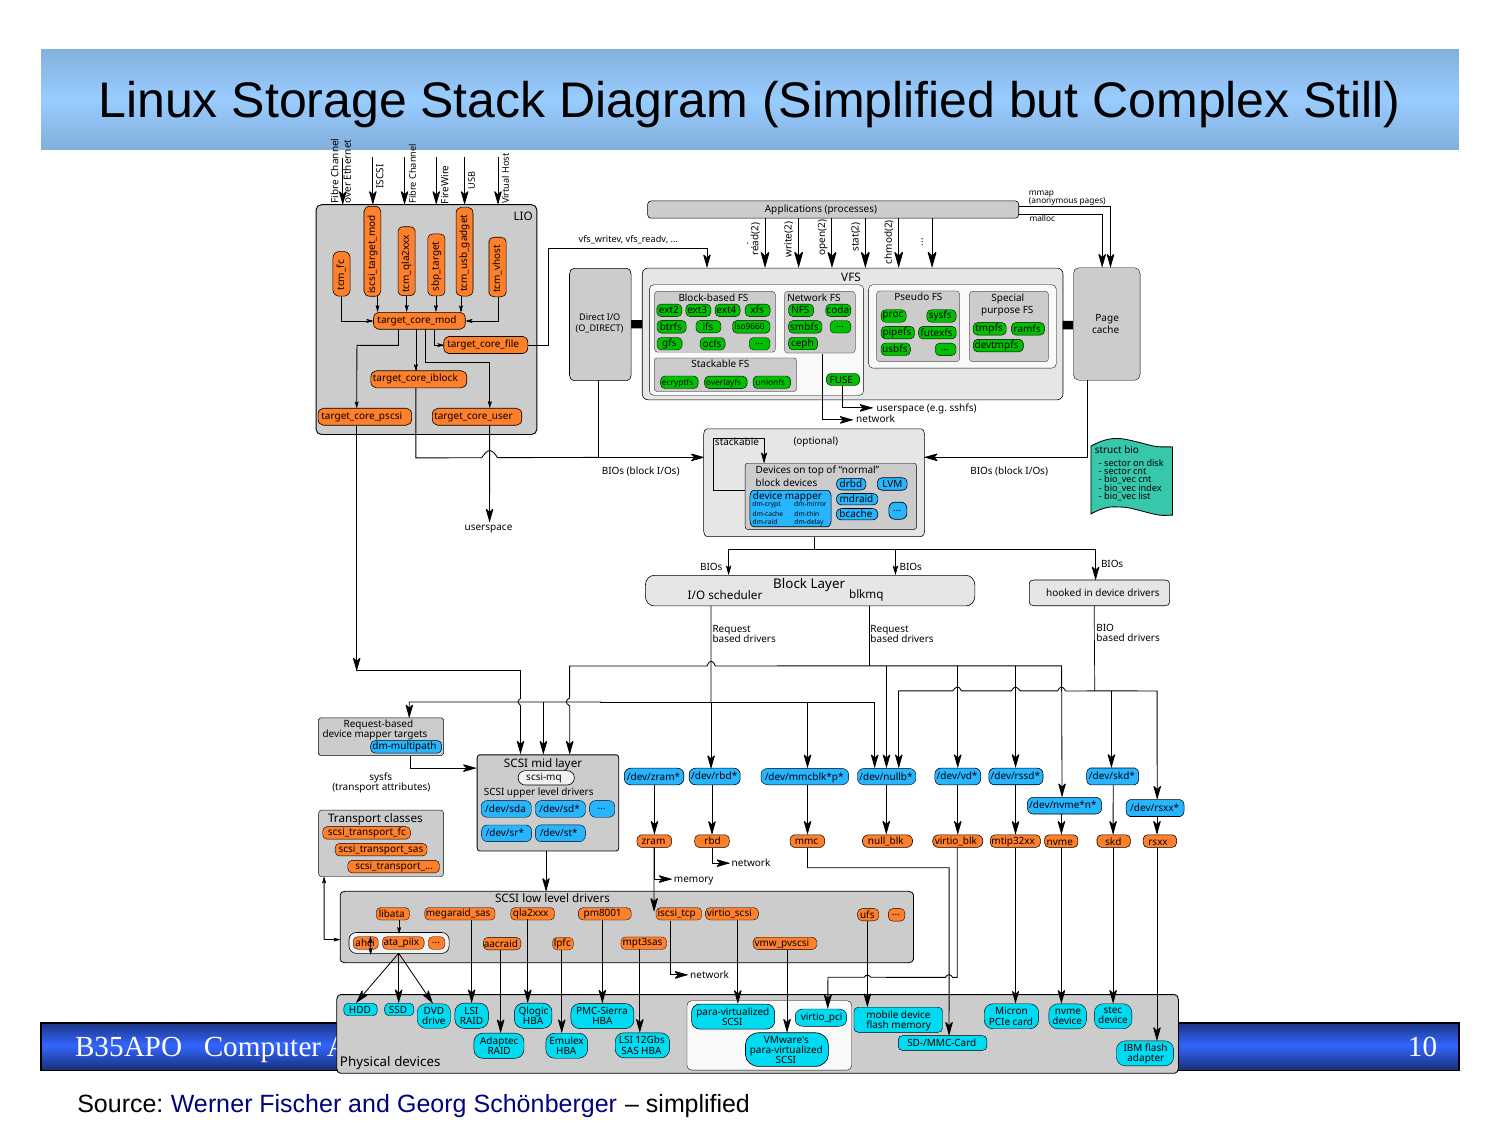

# Linux Storage Stack Diagram (Simplified but Complex Still)
B35APO Computer Architectures
10
Source: Werner Fischer and Georg Schönberger – simplified